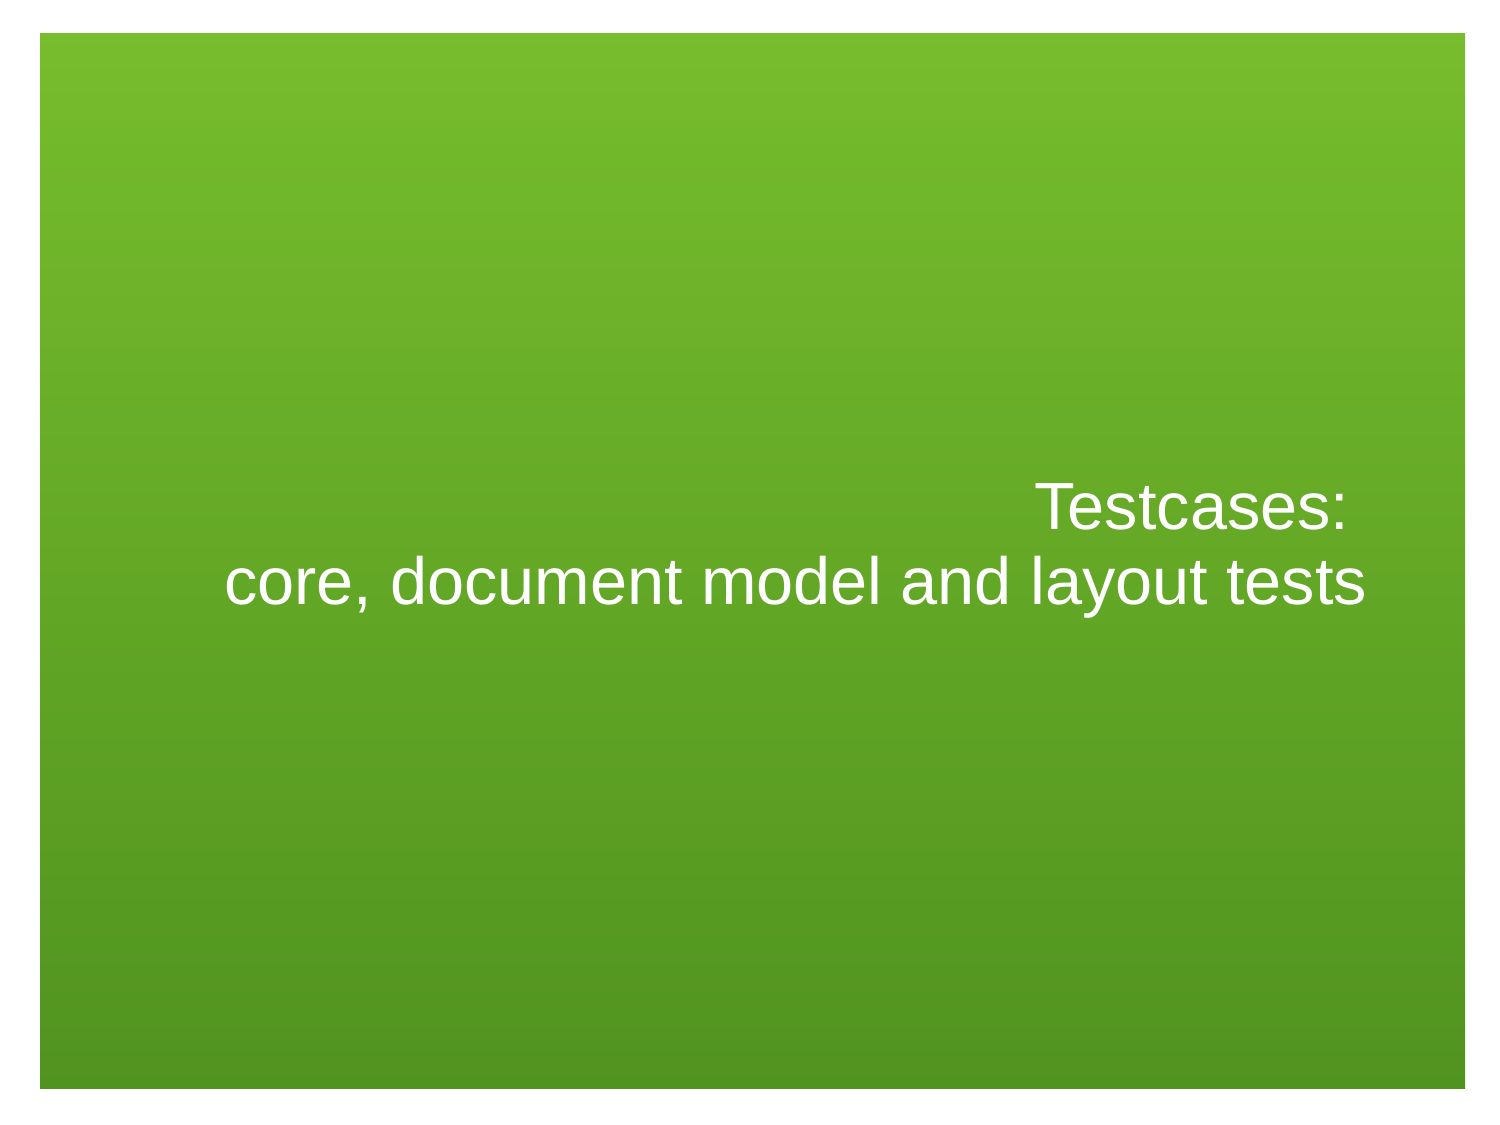

# Testcases: core, document model and layout tests